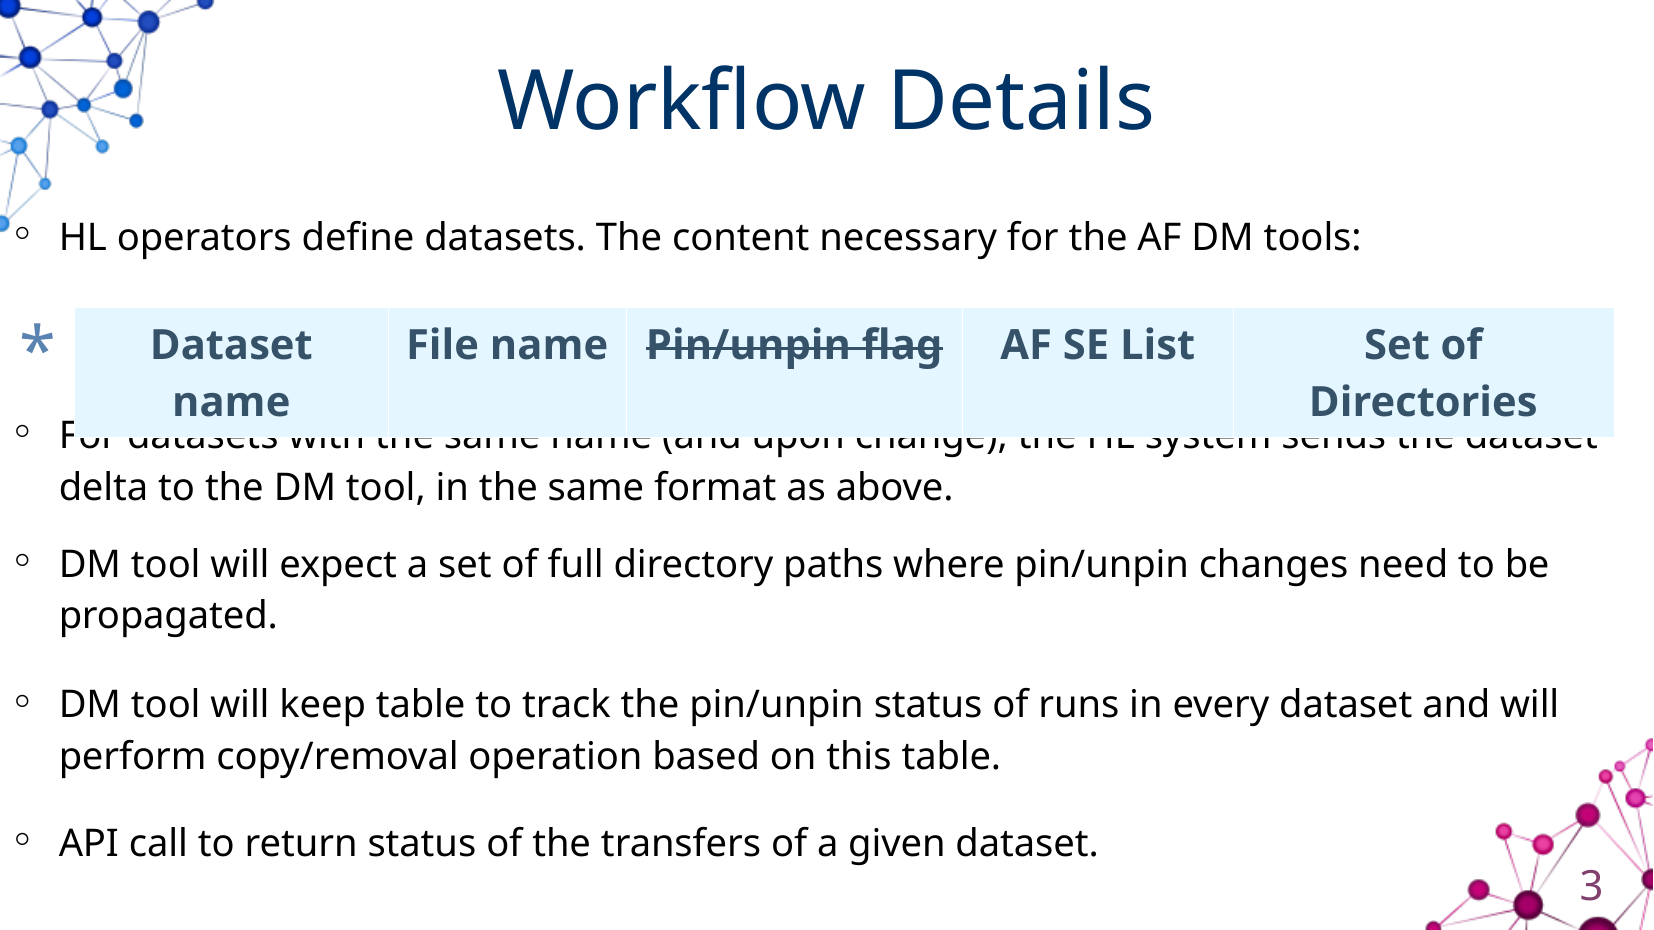

Workflow Details
# HL operators define datasets. The content necessary for the AF DM tools:
For datasets with the same name (and upon change), the HL system sends the dataset delta to the DM tool, in the same format as above.
DM tool will expect a set of full directory paths where pin/unpin changes need to be propagated.
DM tool will keep table to track the pin/unpin status of runs in every dataset and will perform copy/removal operation based on this table.
API call to return status of the transfers of a given dataset.
*
| Dataset name | File name | Pin/unpin flag | AF SE List | Set of Directories |
| --- | --- | --- | --- | --- |